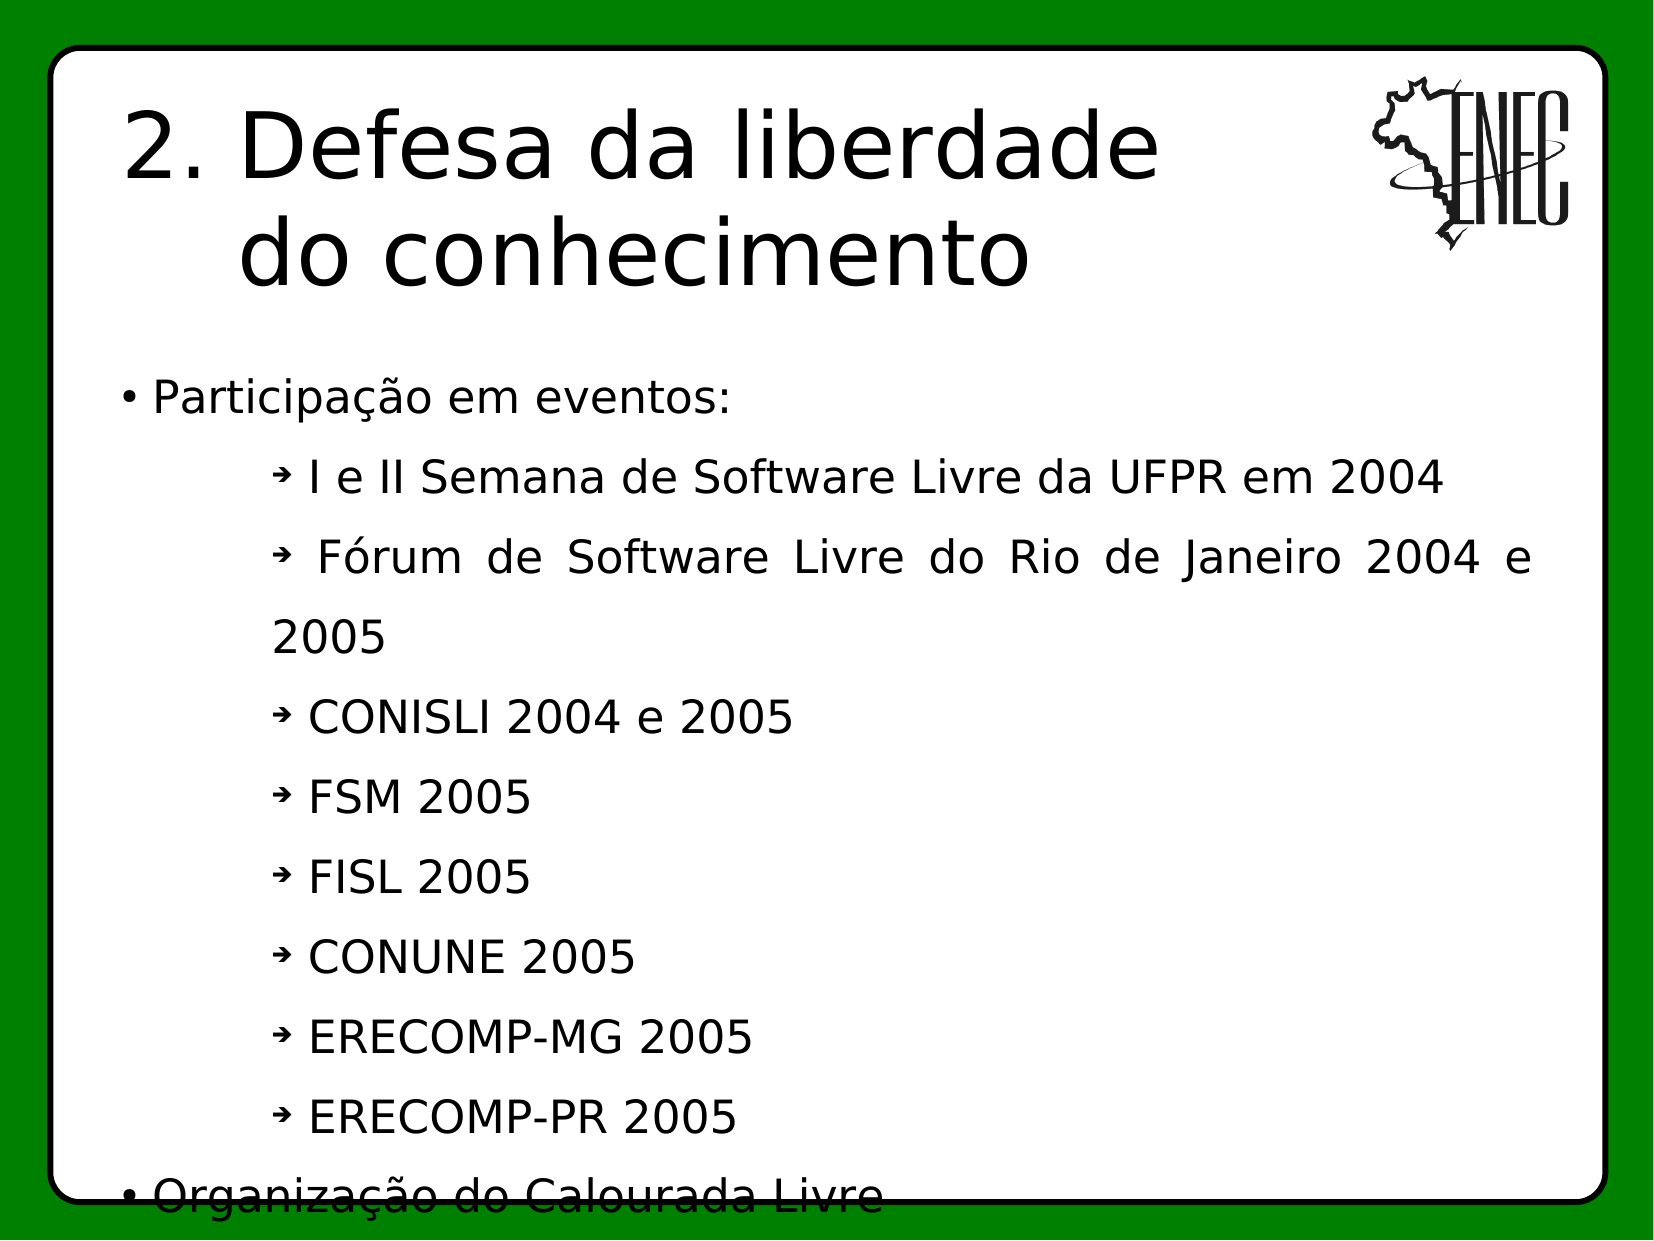

# 2. Defesa da liberdade do conhecimento
 Participação em eventos:
 I e II Semana de Software Livre da UFPR em 2004
 Fórum de Software Livre do Rio de Janeiro 2004 e 2005
 CONISLI 2004 e 2005
 FSM 2005
 FISL 2005
 CONUNE 2005
 ERECOMP-MG 2005
 ERECOMP-PR 2005
 Organização do Calourada Livre